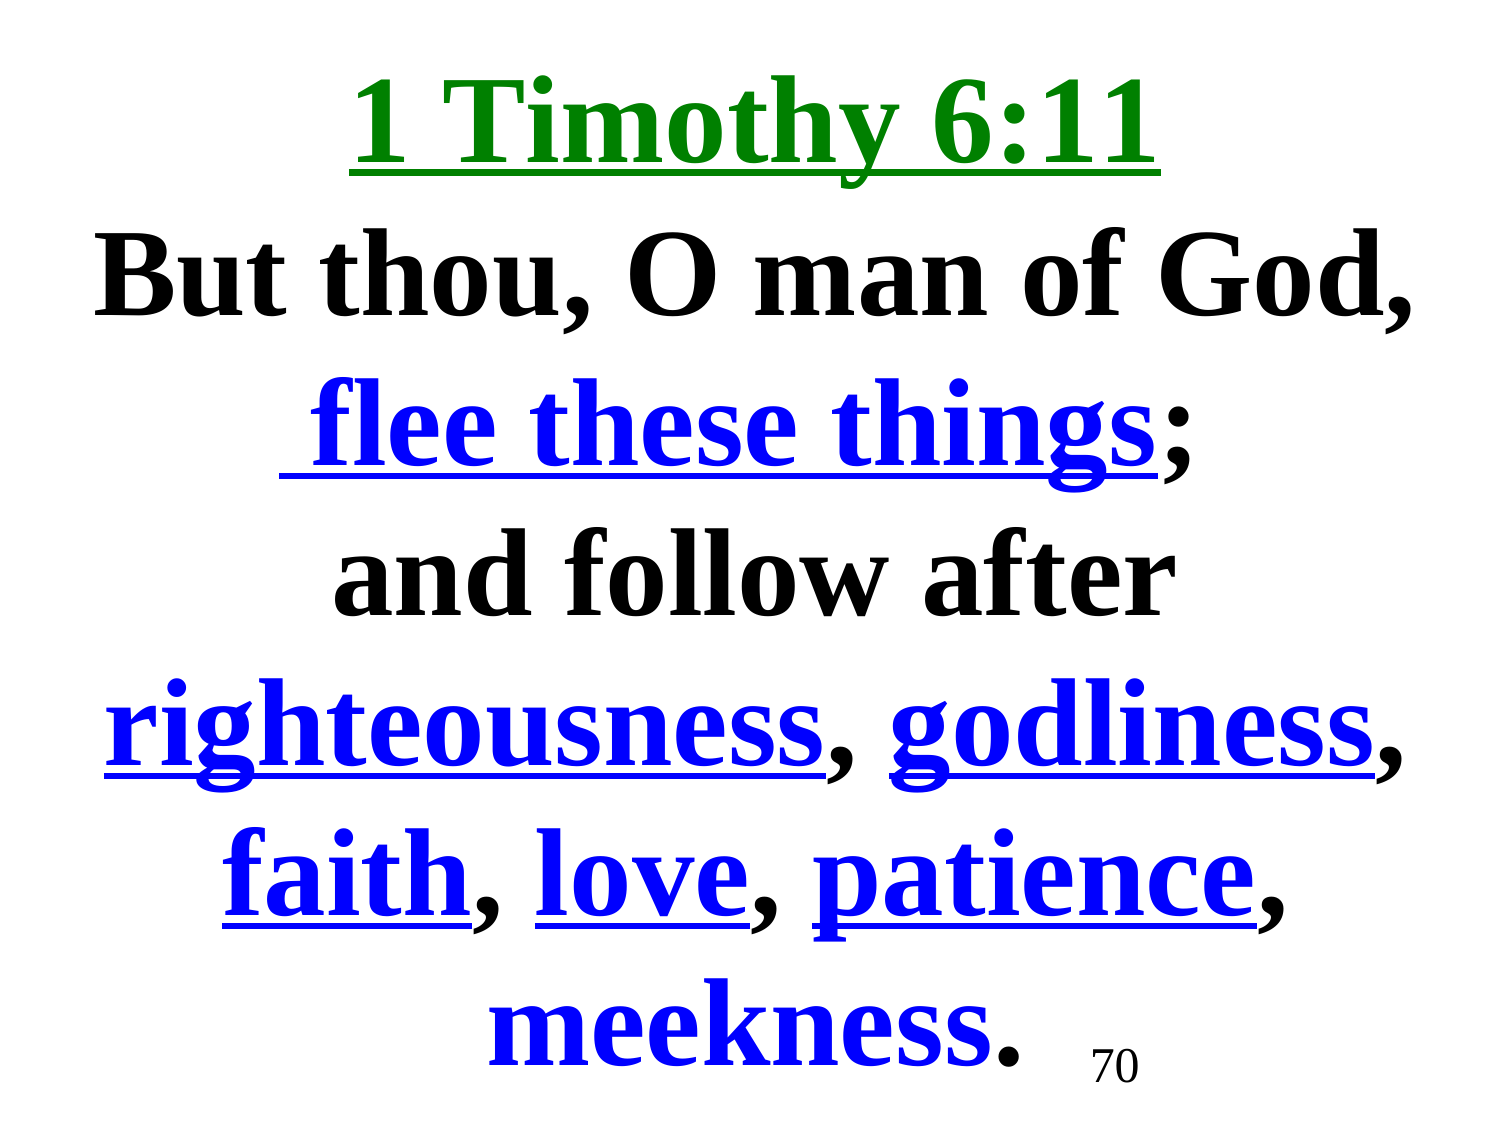

1 Timothy 6:11
But thou, O man of God,
 flee these things;
and follow after righteousness, godliness, faith, love, patience, meekness.
70